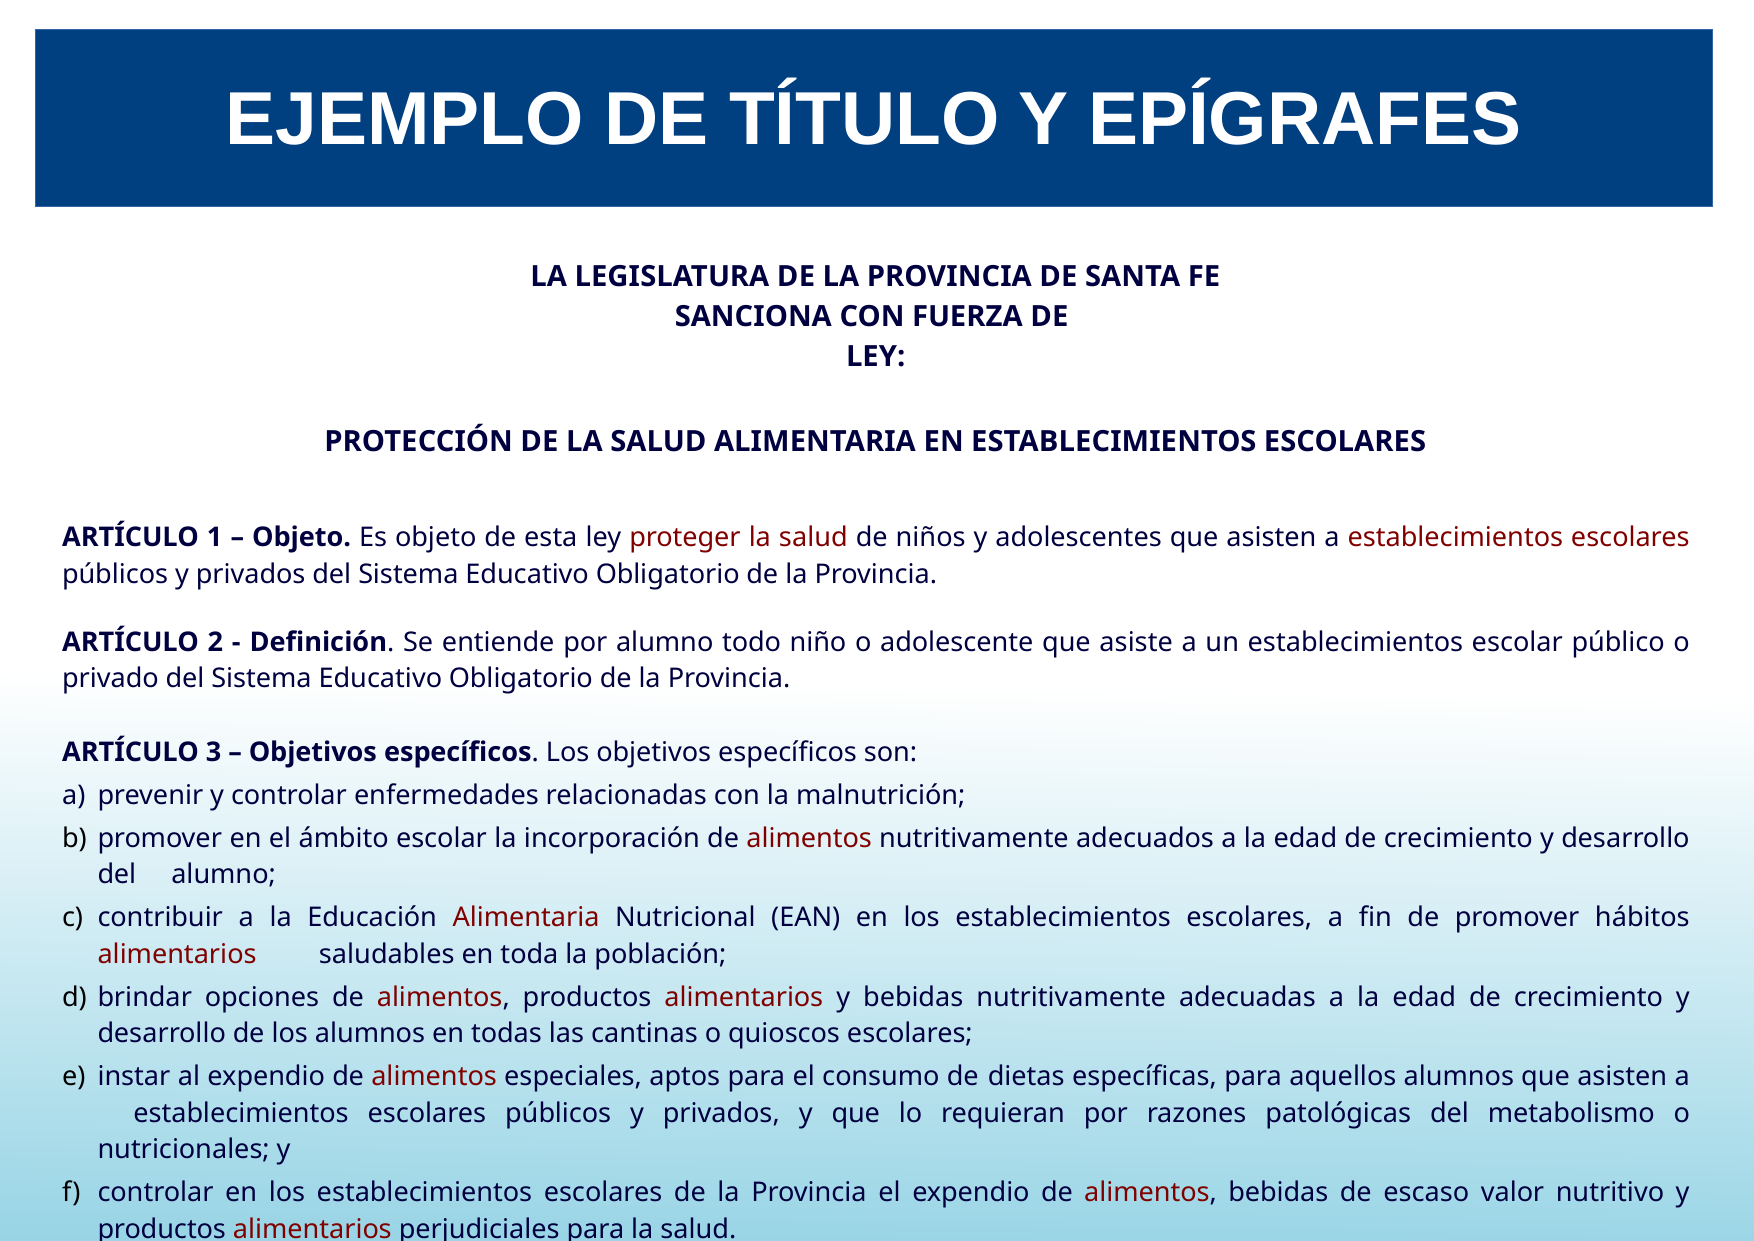

EJEMPLO DE TÍTULO Y EPÍGRAFES
LA LEGISLATURA DE LA PROVINCIA DE SANTA FE
SANCIONA CON FUERZA DE
LEY:
PROTECCIÓN DE LA SALUD ALIMENTARIA EN ESTABLECIMIENTOS ESCOLARES
ARTÍCULO 1 – Objeto. Es objeto de esta ley proteger la salud de niños y adolescentes que asisten a establecimientos escolares públicos y privados del Sistema Educativo Obligatorio de la Provincia.
ARTÍCULO 2 - Definición. Se entiende por alumno todo niño o adolescente que asiste a un establecimientos escolar público o privado del Sistema Educativo Obligatorio de la Provincia.
ARTÍCULO 3 – Objetivos específicos. Los objetivos específicos son:
prevenir y controlar enfermedades relacionadas con la malnutrición;
promover en el ámbito escolar la incorporación de alimentos nutritivamente adecuados a la edad de crecimiento y desarrollo del 	alumno;
contribuir a la Educación Alimentaria Nutricional (EAN) en los establecimientos escolares, a fin de promover hábitos alimentarios 	saludables en toda la población;
brindar opciones de alimentos, productos alimentarios y bebidas nutritivamente adecuadas a la edad de crecimiento y desarrollo de los alumnos en todas las cantinas o quioscos escolares;
instar al expendio de alimentos especiales, aptos para el consumo de 	dietas específicas, para aquellos alumnos que asisten a 	establecimientos escolares públicos y privados, y que lo requieran por razones patológicas del metabolismo o nutricionales; y
controlar en los establecimientos escolares de la Provincia el expendio de alimentos, bebidas de escaso valor nutritivo y productos alimentarios perjudiciales para la salud.
ARTÍCULO 4 – Autoridad de aplicación. La autoridad de aplicación es el Ministerio de Salud.